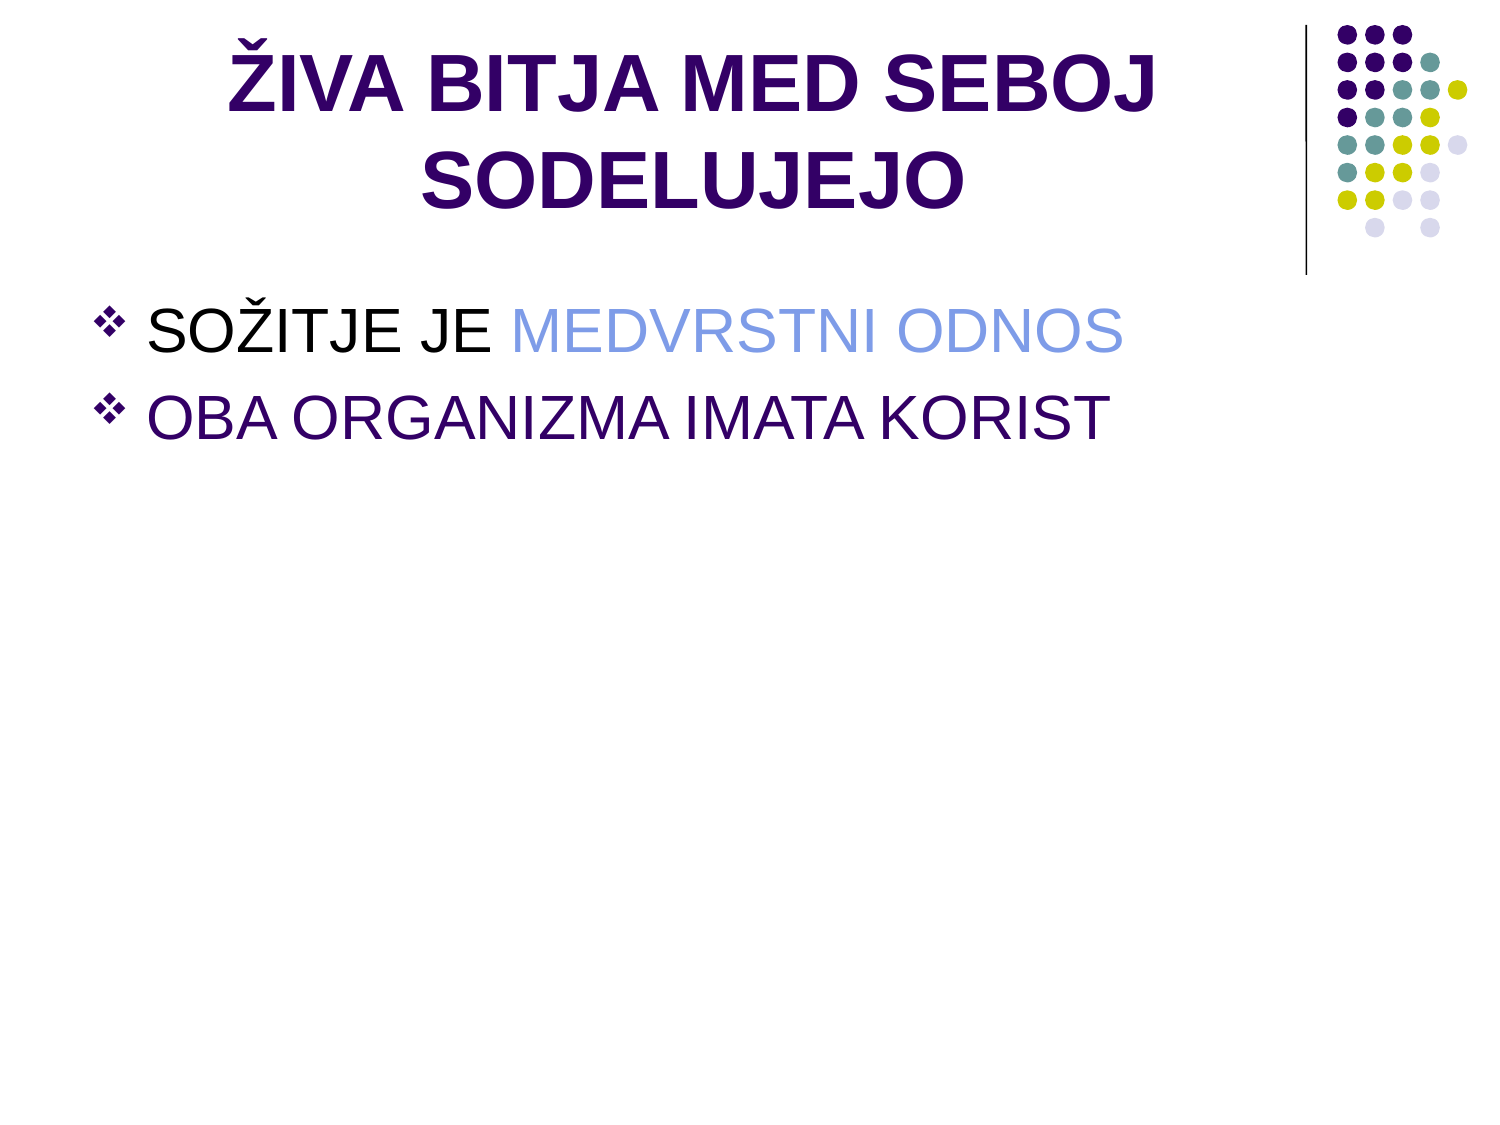

# ŽIVA BITJA MED SEBOJ SODELUJEJO
SOŽITJE JE MEDVRSTNI ODNOS
OBA ORGANIZMA IMATA KORIST